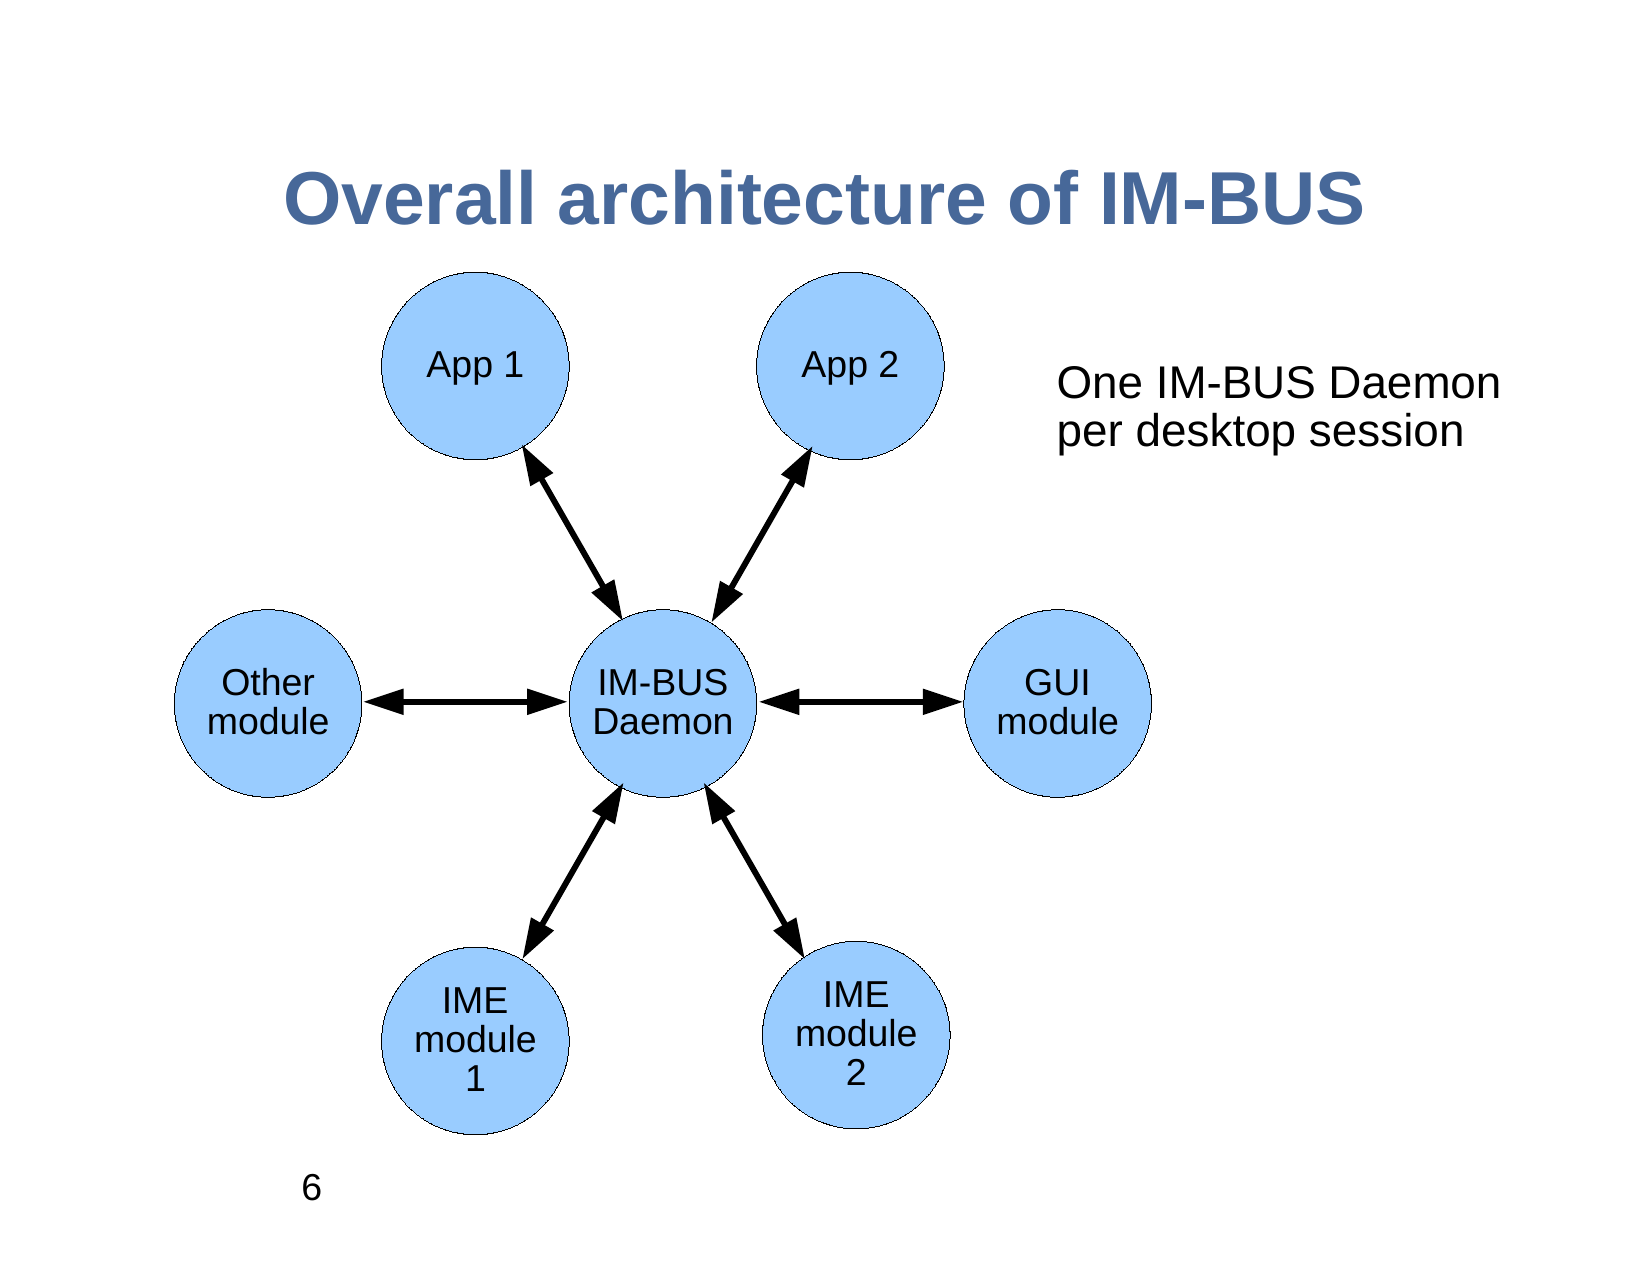

# Overall architecture of IM-BUS
App 1
App 2
Other
module
IM-BUS
Daemon
GUI
module
IME
module
2
IME
module
1
One IM-BUS Daemon per desktop session